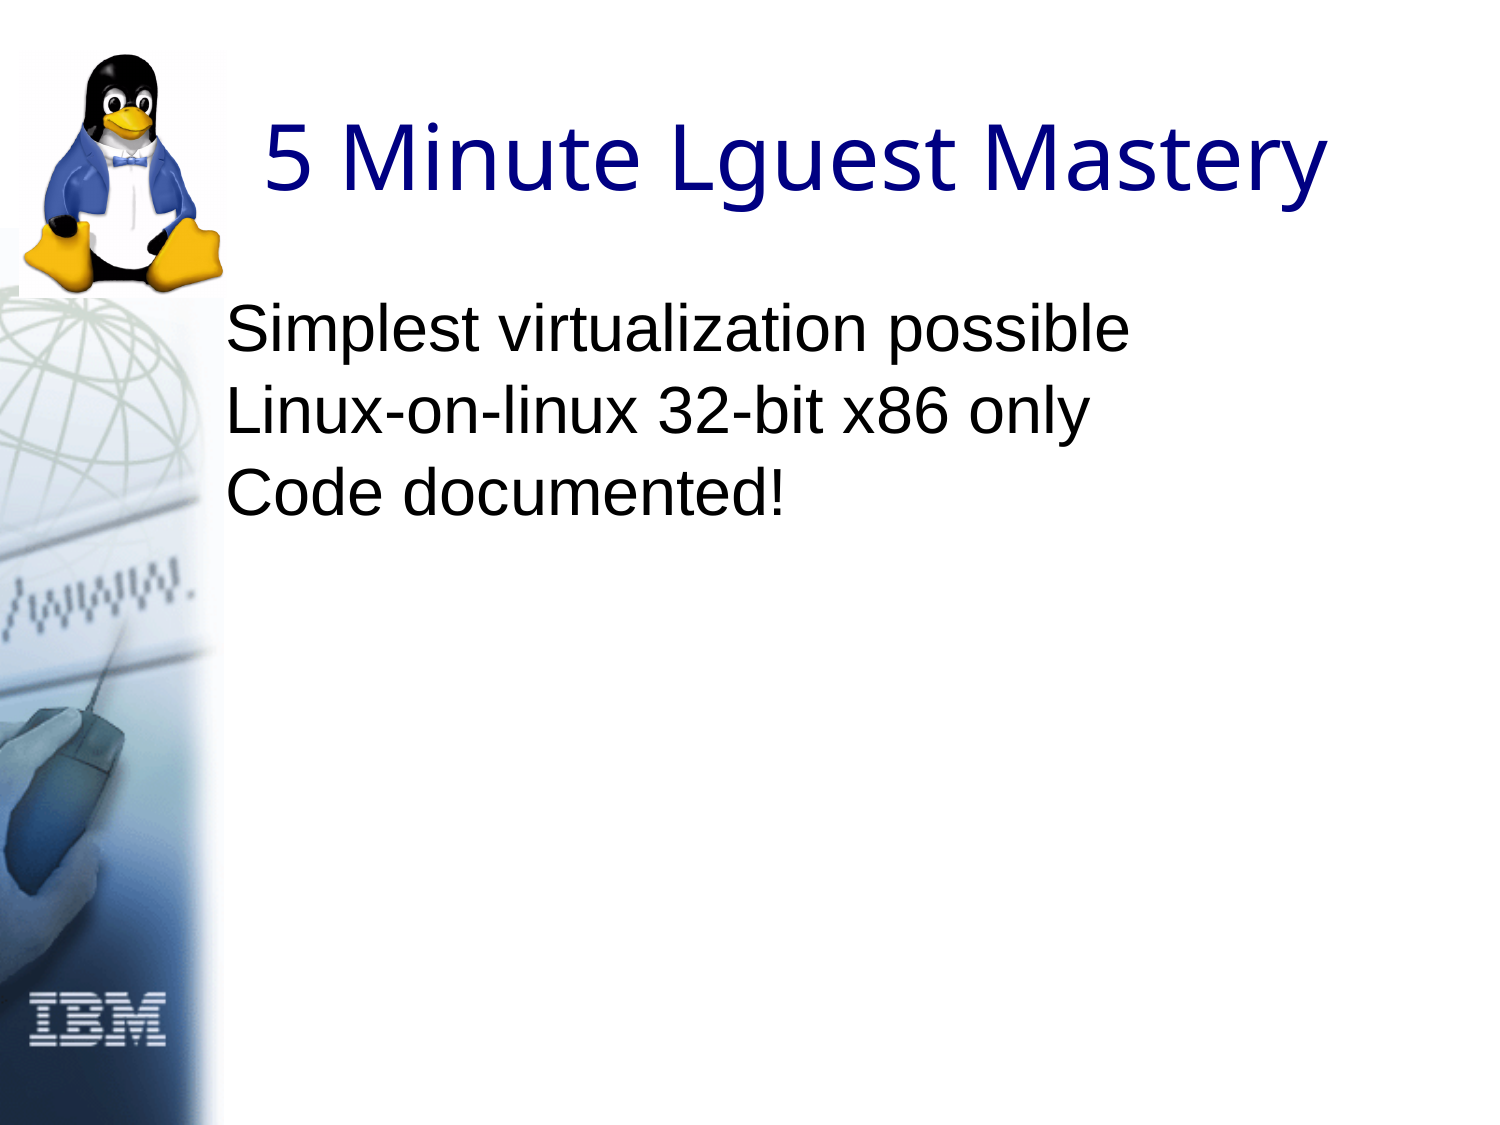

# 5 Minute Lguest Mastery
Simplest virtualization possible
Linux-on-linux 32-bit x86 only
Code documented!